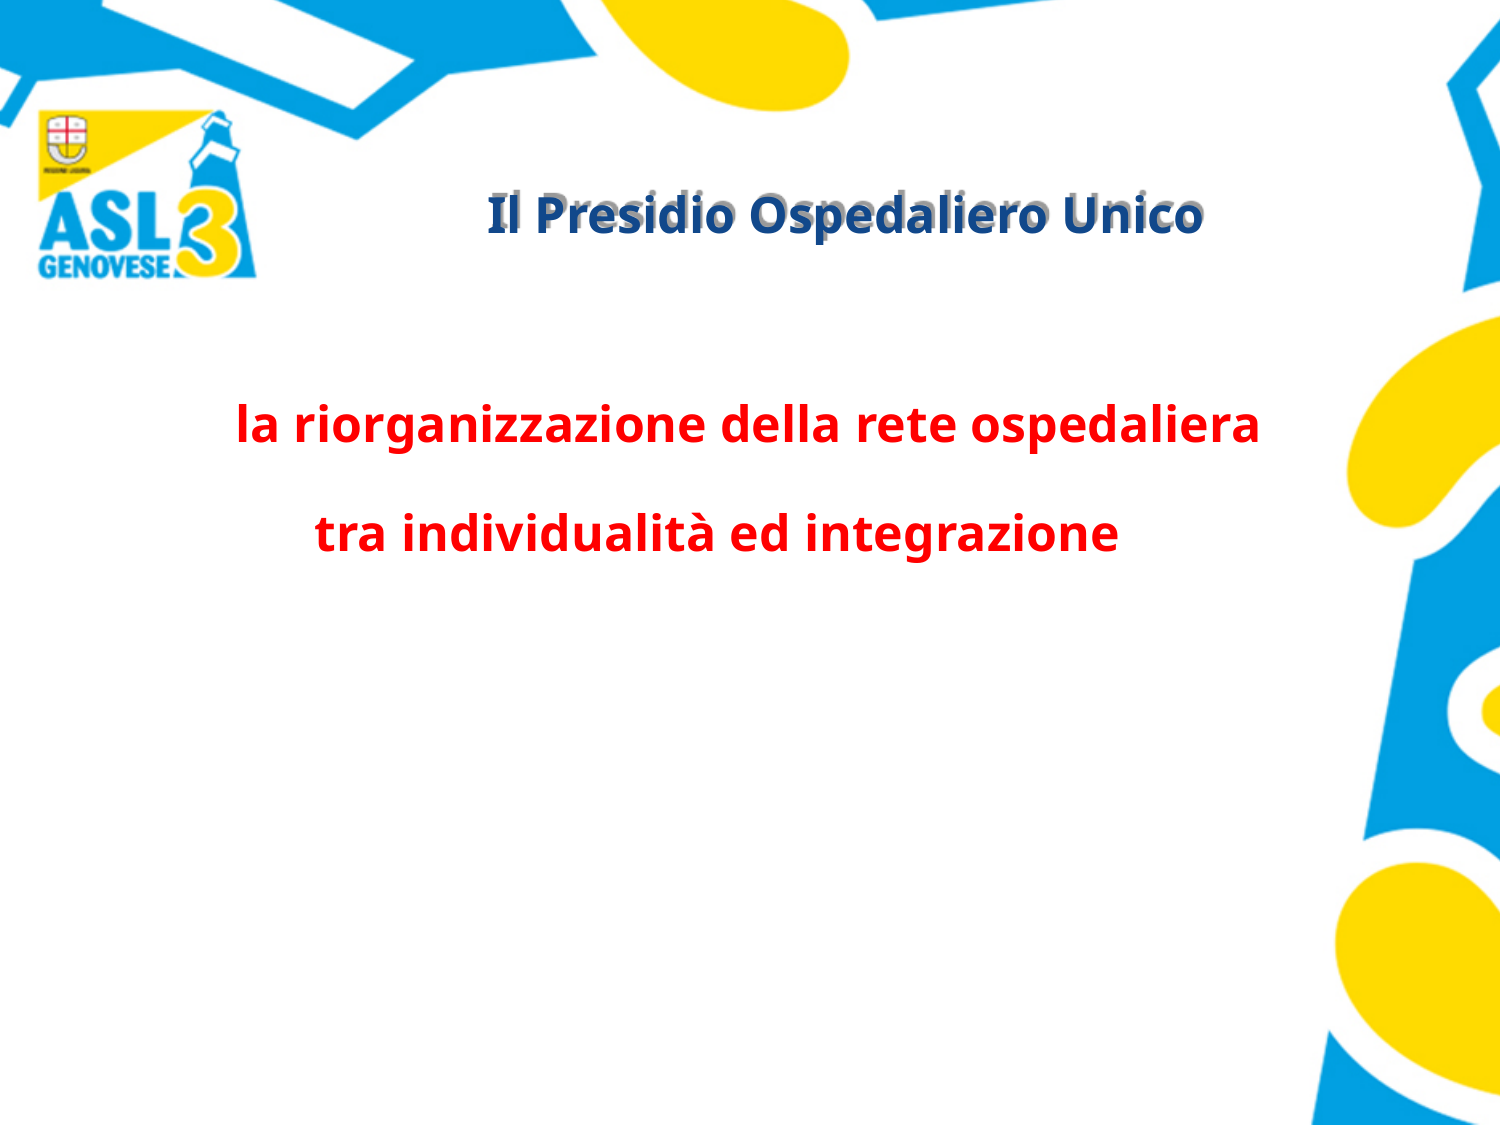

Il Presidio Ospedaliero Unico
la riorganizzazione della rete ospedaliera
tra individualità ed integrazione